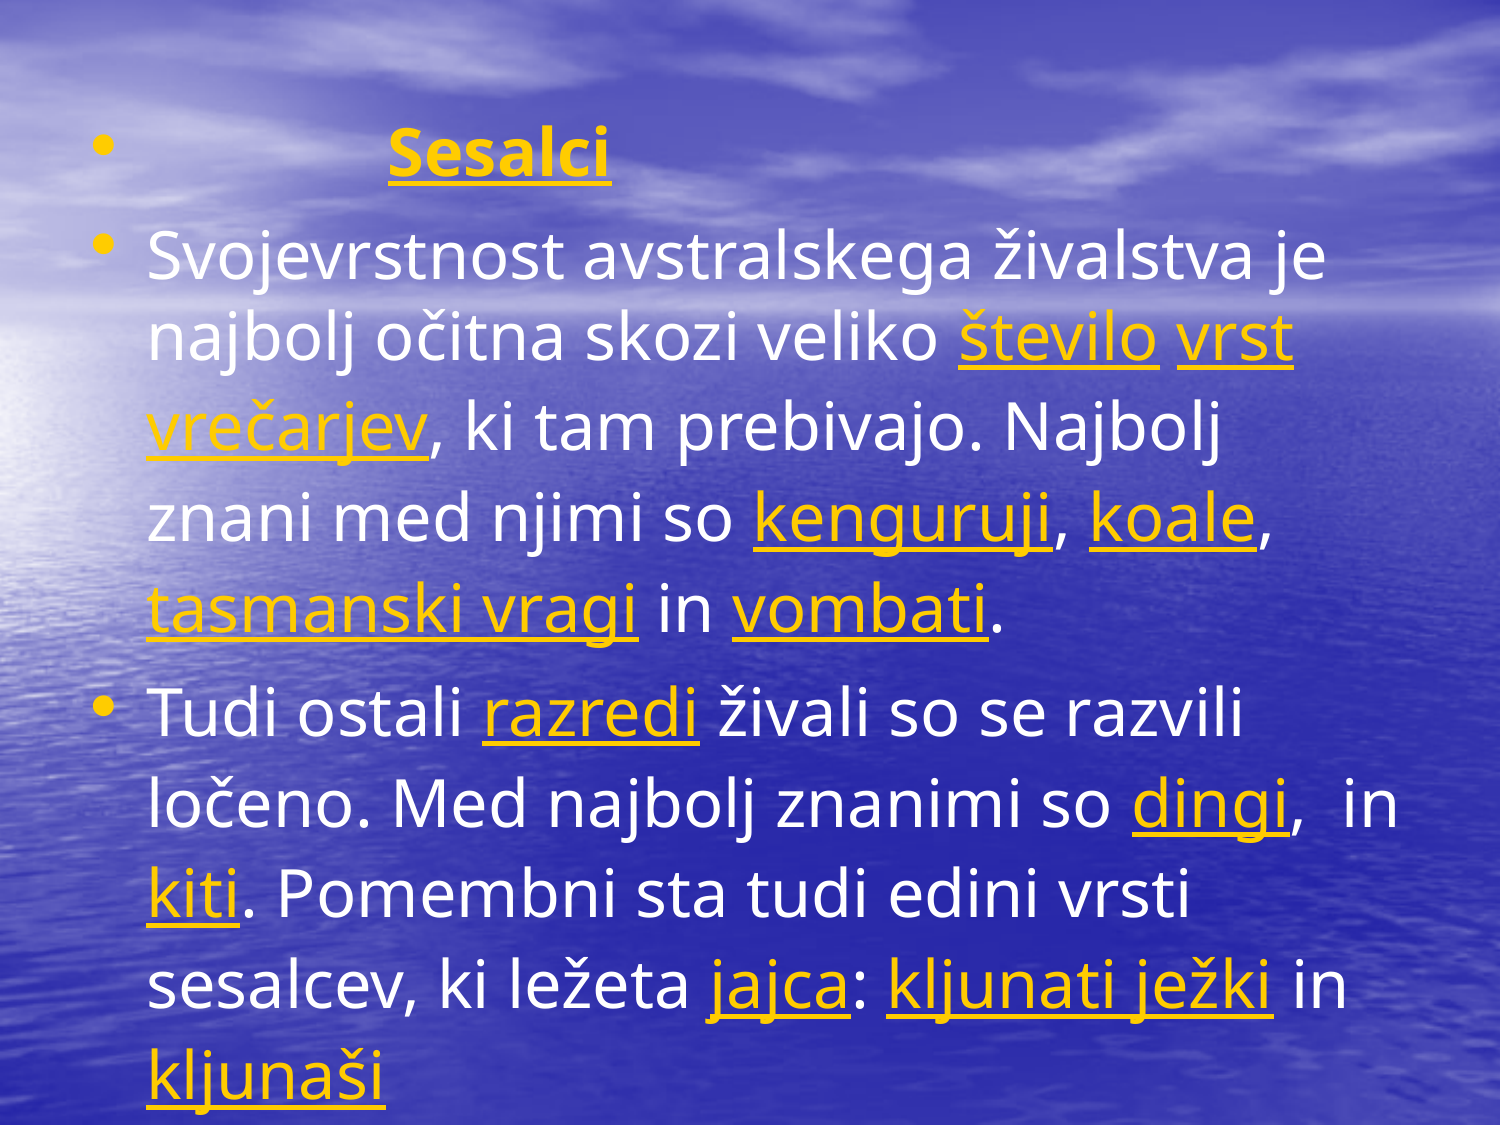

# Sesalci
Svojevrstnost avstralskega živalstva je najbolj očitna skozi veliko število vrst vrečarjev, ki tam prebivajo. Najbolj znani med njimi so kenguruji, koale, tasmanski vragi in vombati.
Tudi ostali razredi živali so se razvili ločeno. Med najbolj znanimi so dingi, in kiti. Pomembni sta tudi edini vrsti sesalcev, ki ležeta jajca: kljunati ježki in kljunaši